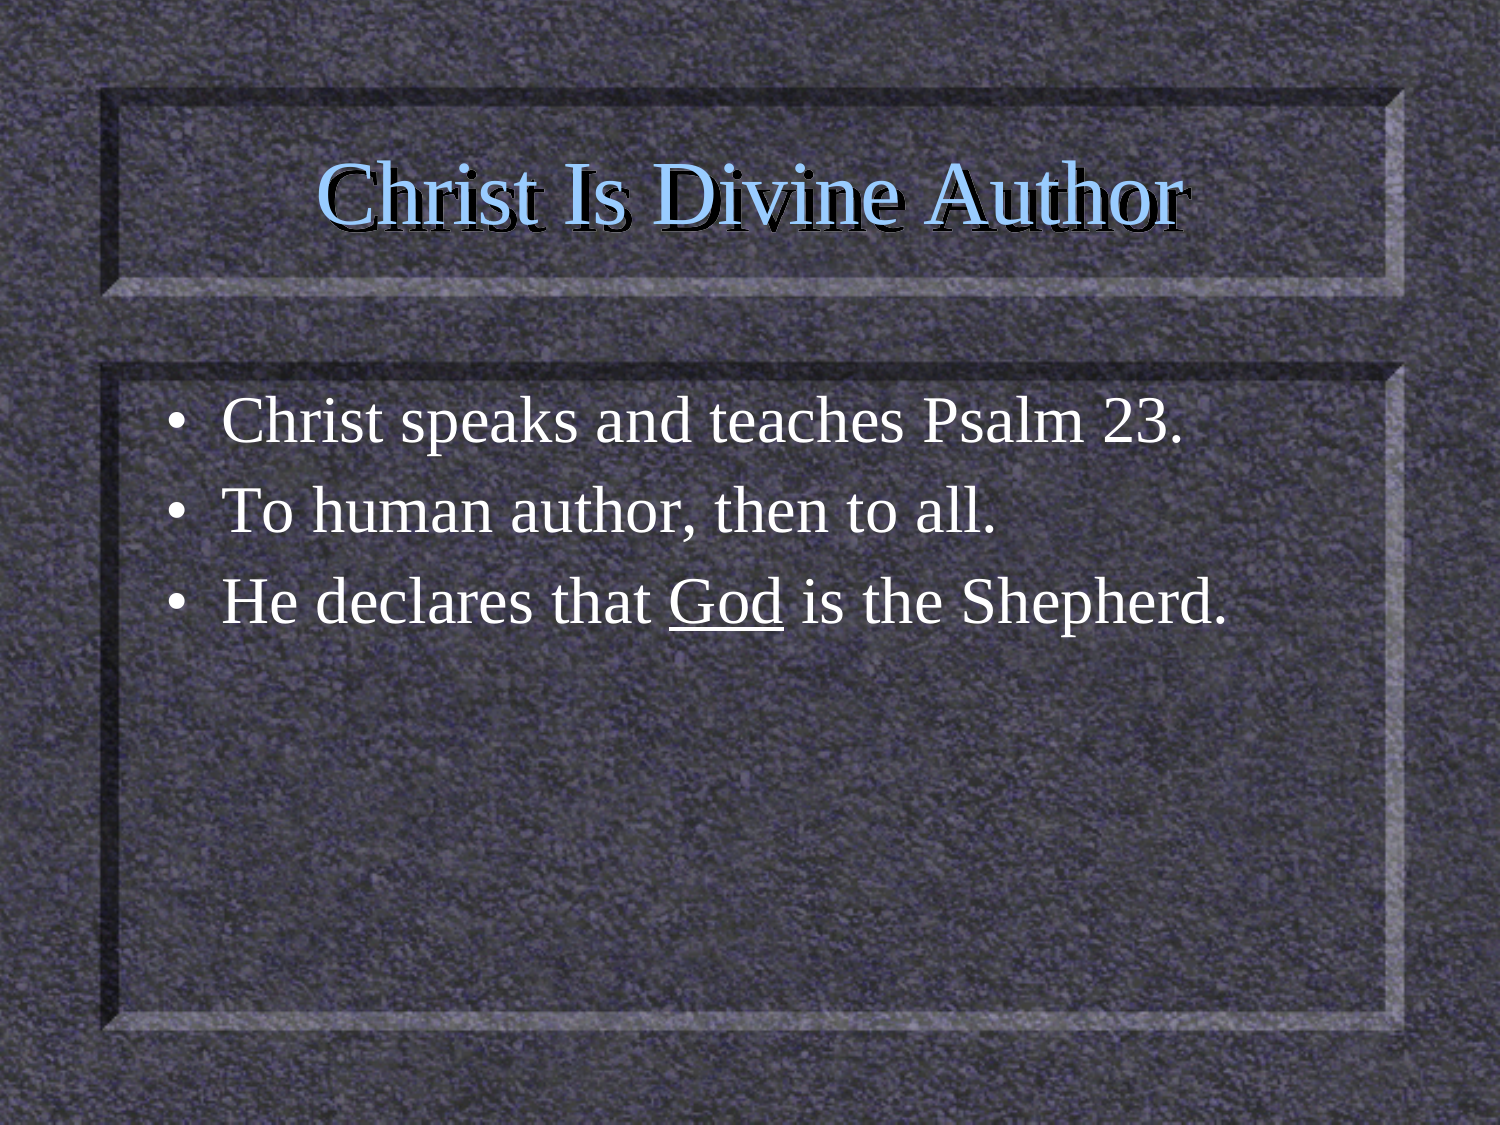

# Christ Is Divine Author
Christ speaks and teaches Psalm 23.
To human author, then to all.
He declares that God is the Shepherd.